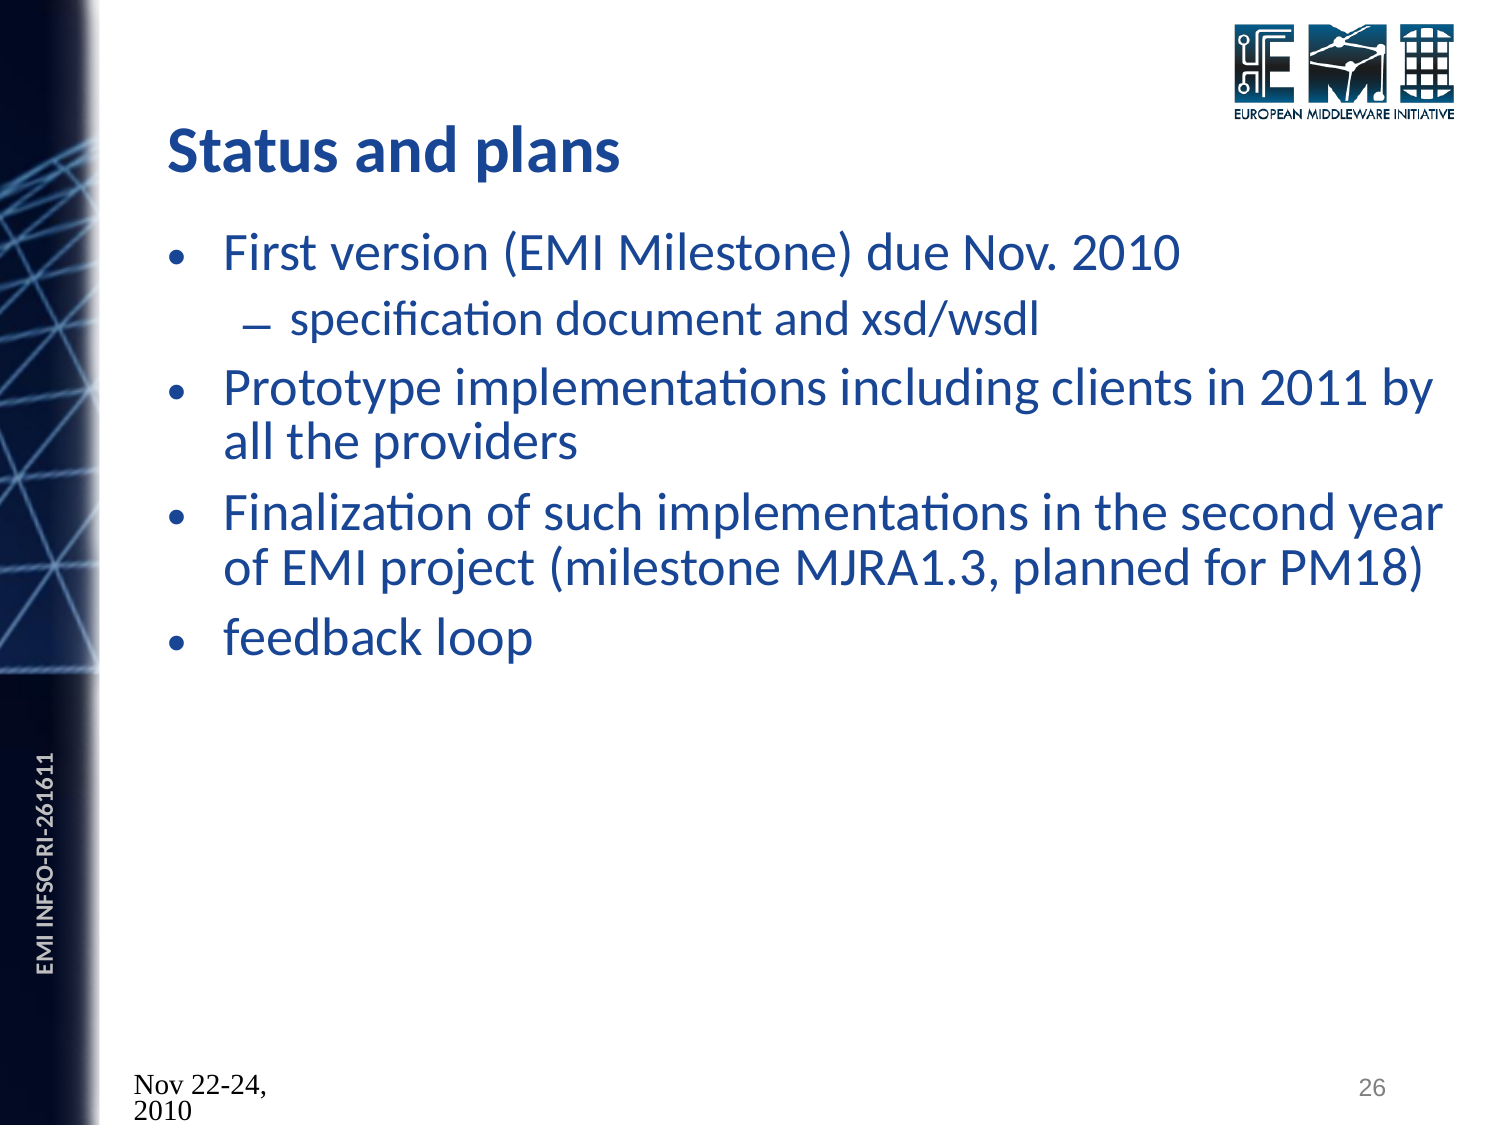

Status and plans
# First version (EMI Milestone) due Nov. 2010
specification document and xsd/wsdl
Prototype implementations including clients in 2011 by all the providers
Finalization of such implementations in the second year of EMI project (milestone MJRA1.3, planned for PM18)
feedback loop
Nov 22-24, 2010